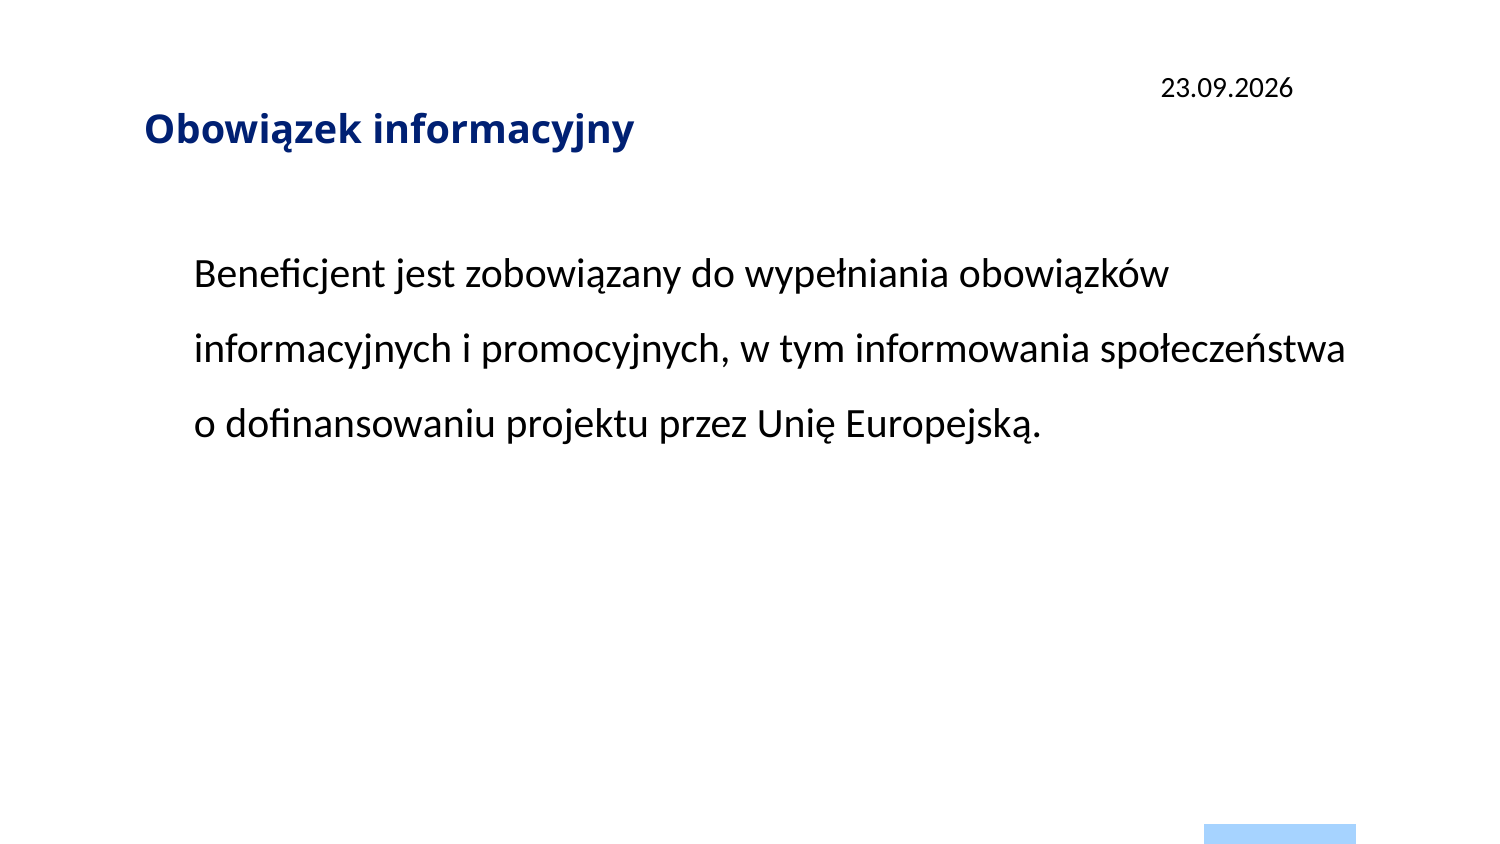

# Obowiązek informacyjny
Beneficjent jest zobowiązany do wypełniania obowiązków informacyjnych i promocyjnych, w tym informowania społeczeństwa o dofinansowaniu projektu przez Unię Europejską.